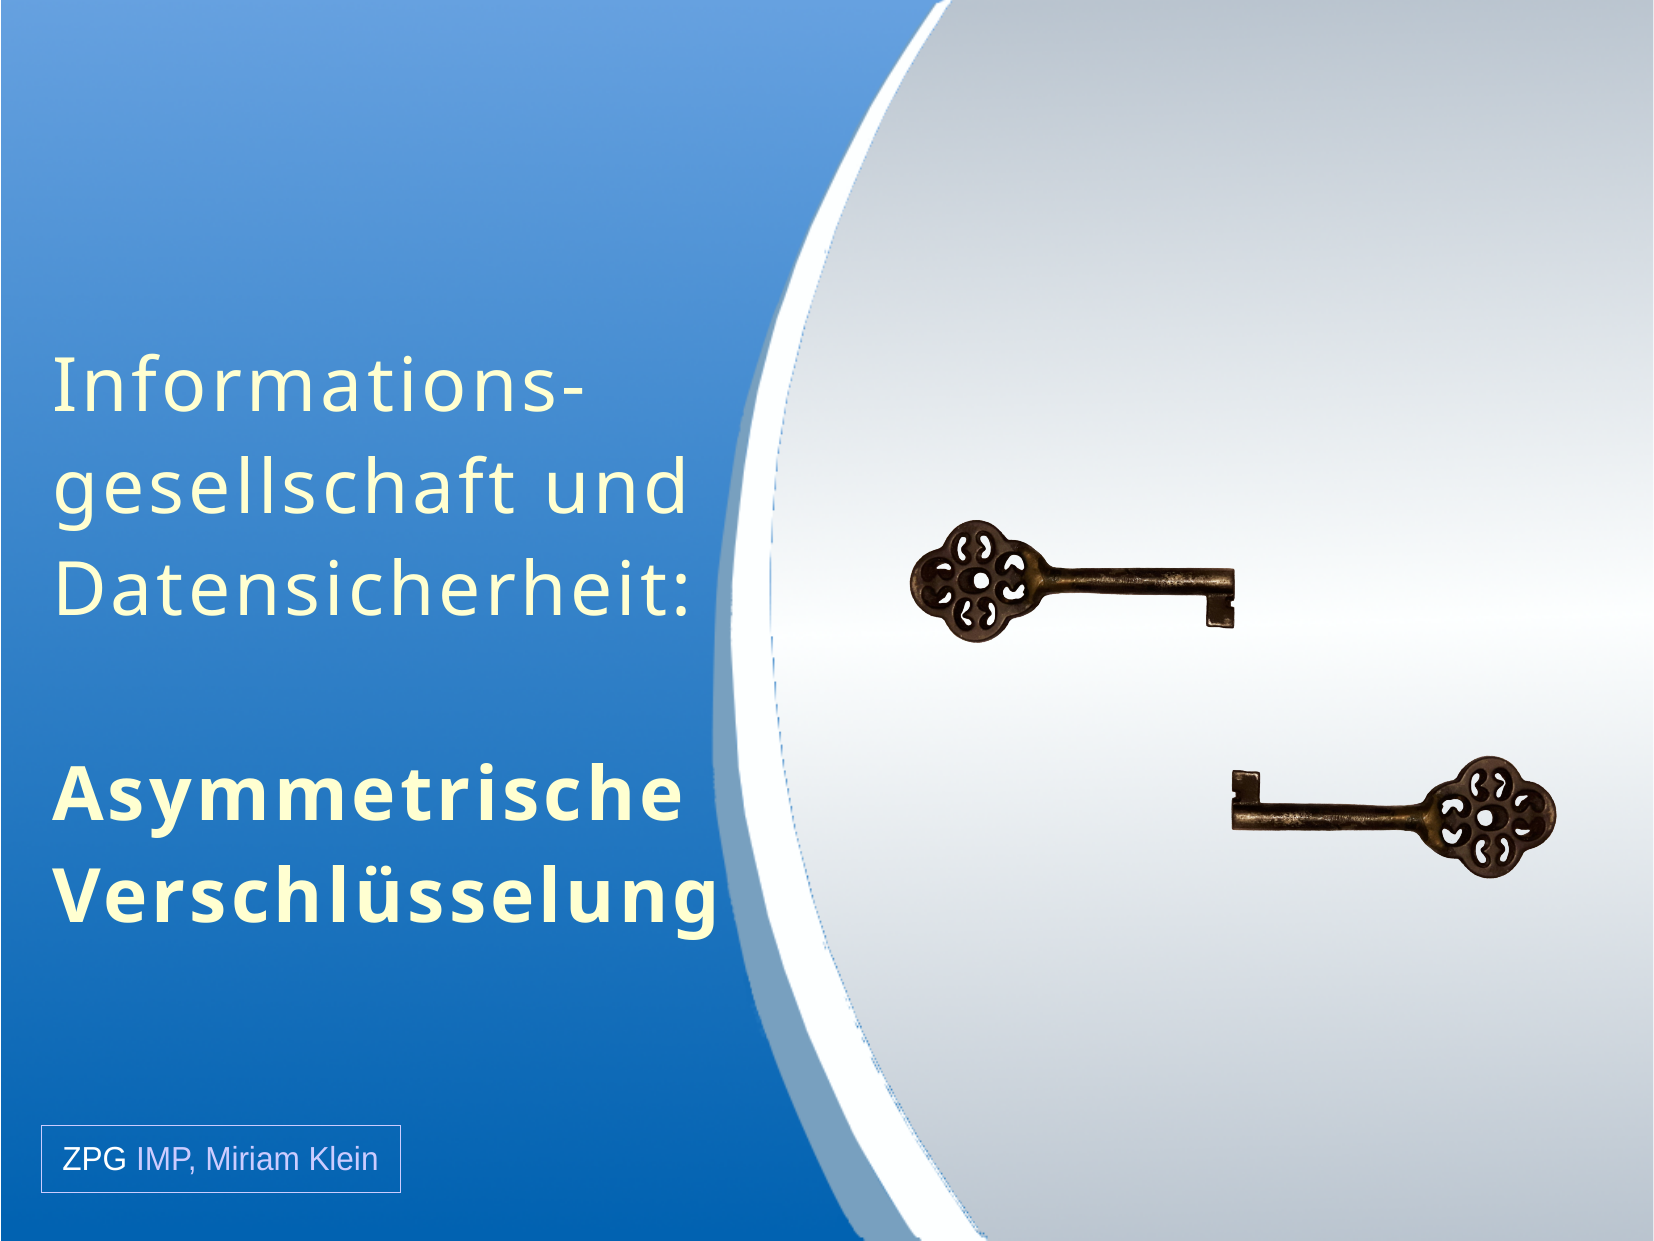

Informations-gesellschaft und Datensicherheit:
Asymmetrische Verschlüsselung
ZPG IMP, Miriam Klein
1